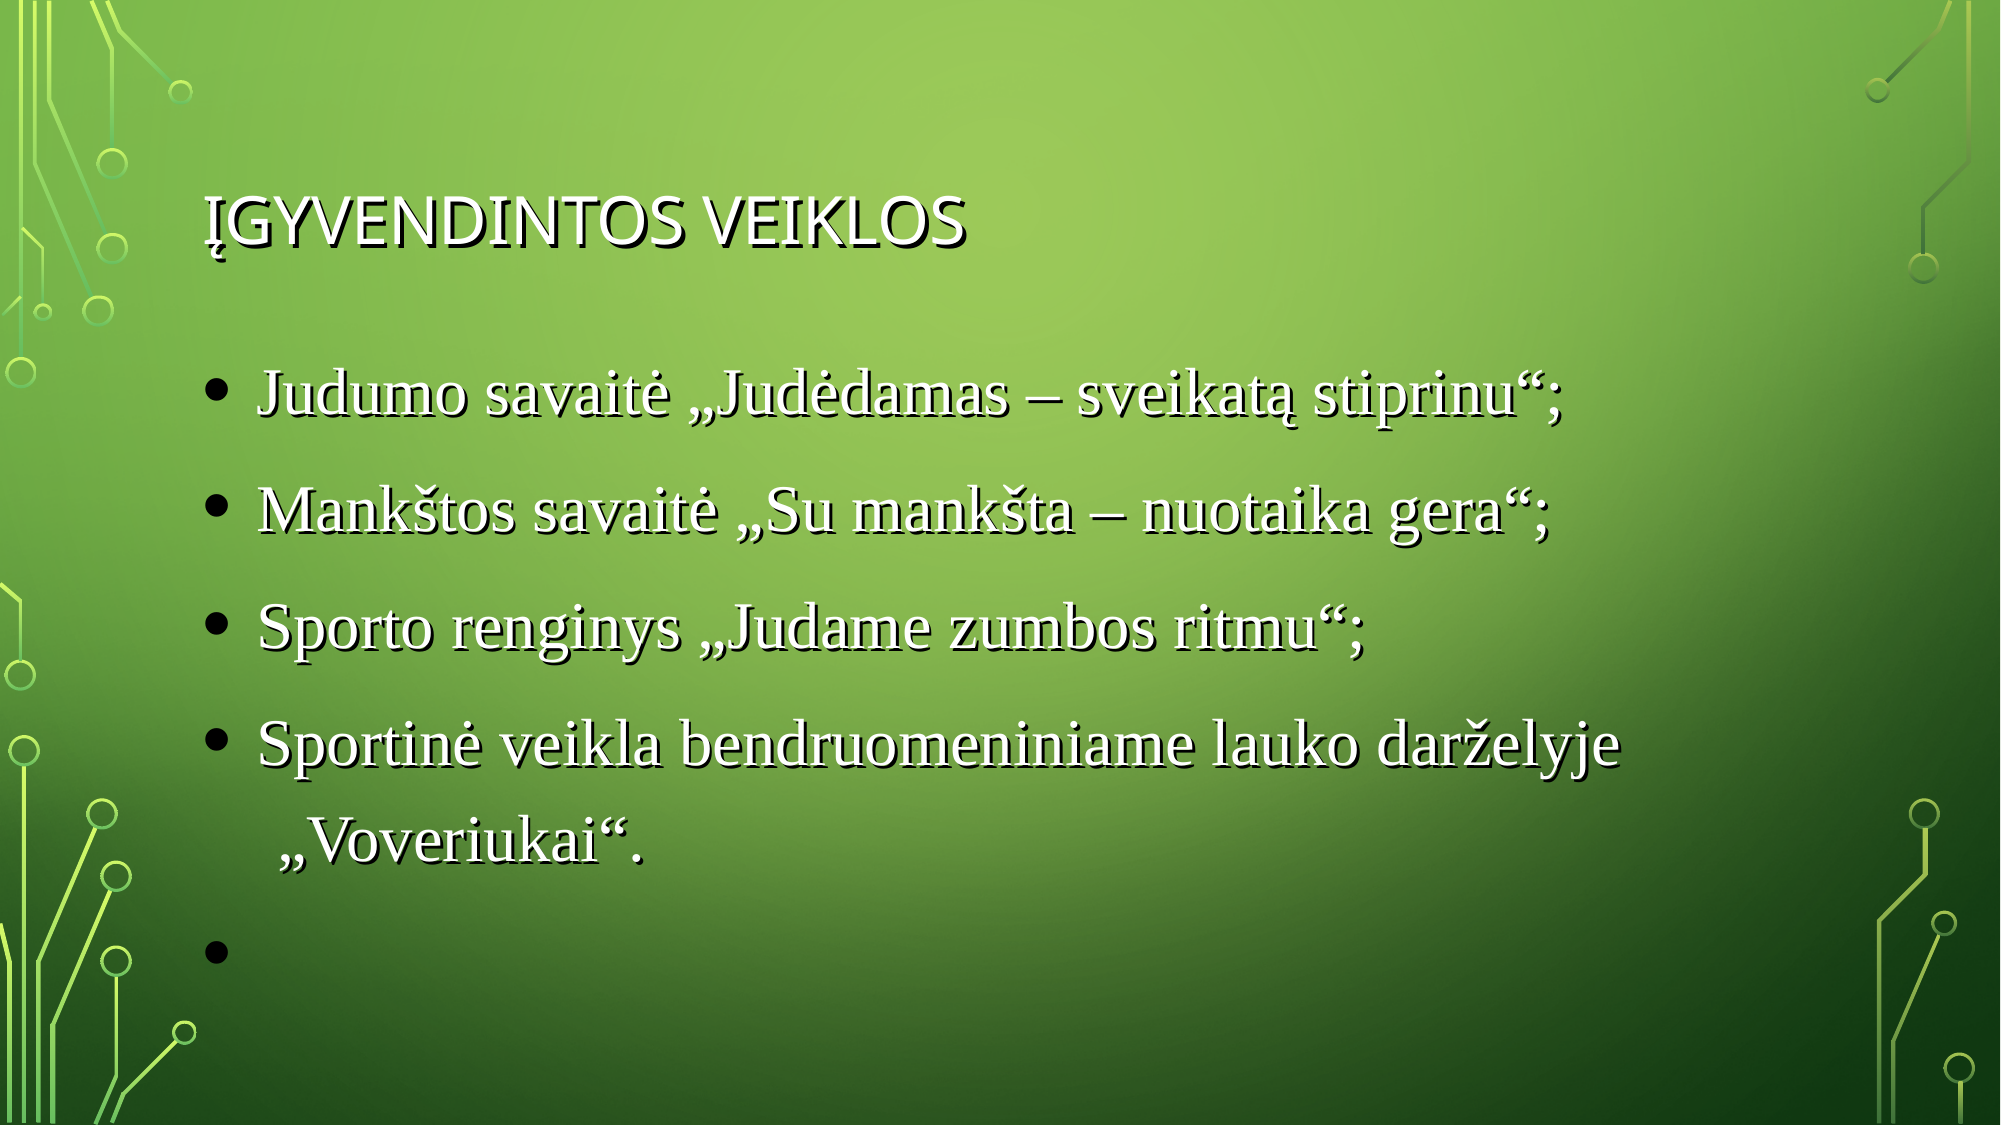

# ĮGYVENDINTOS VEIKLOS
 Judumo savaitė „Judėdamas – sveikatą stiprinu“;
 Mankštos savaitė „Su mankšta – nuotaika gera“;
 Sporto renginys „Judame zumbos ritmu“;
 Sportinė veikla bendruomeniniame lauko darželyje „Voveriukai“.